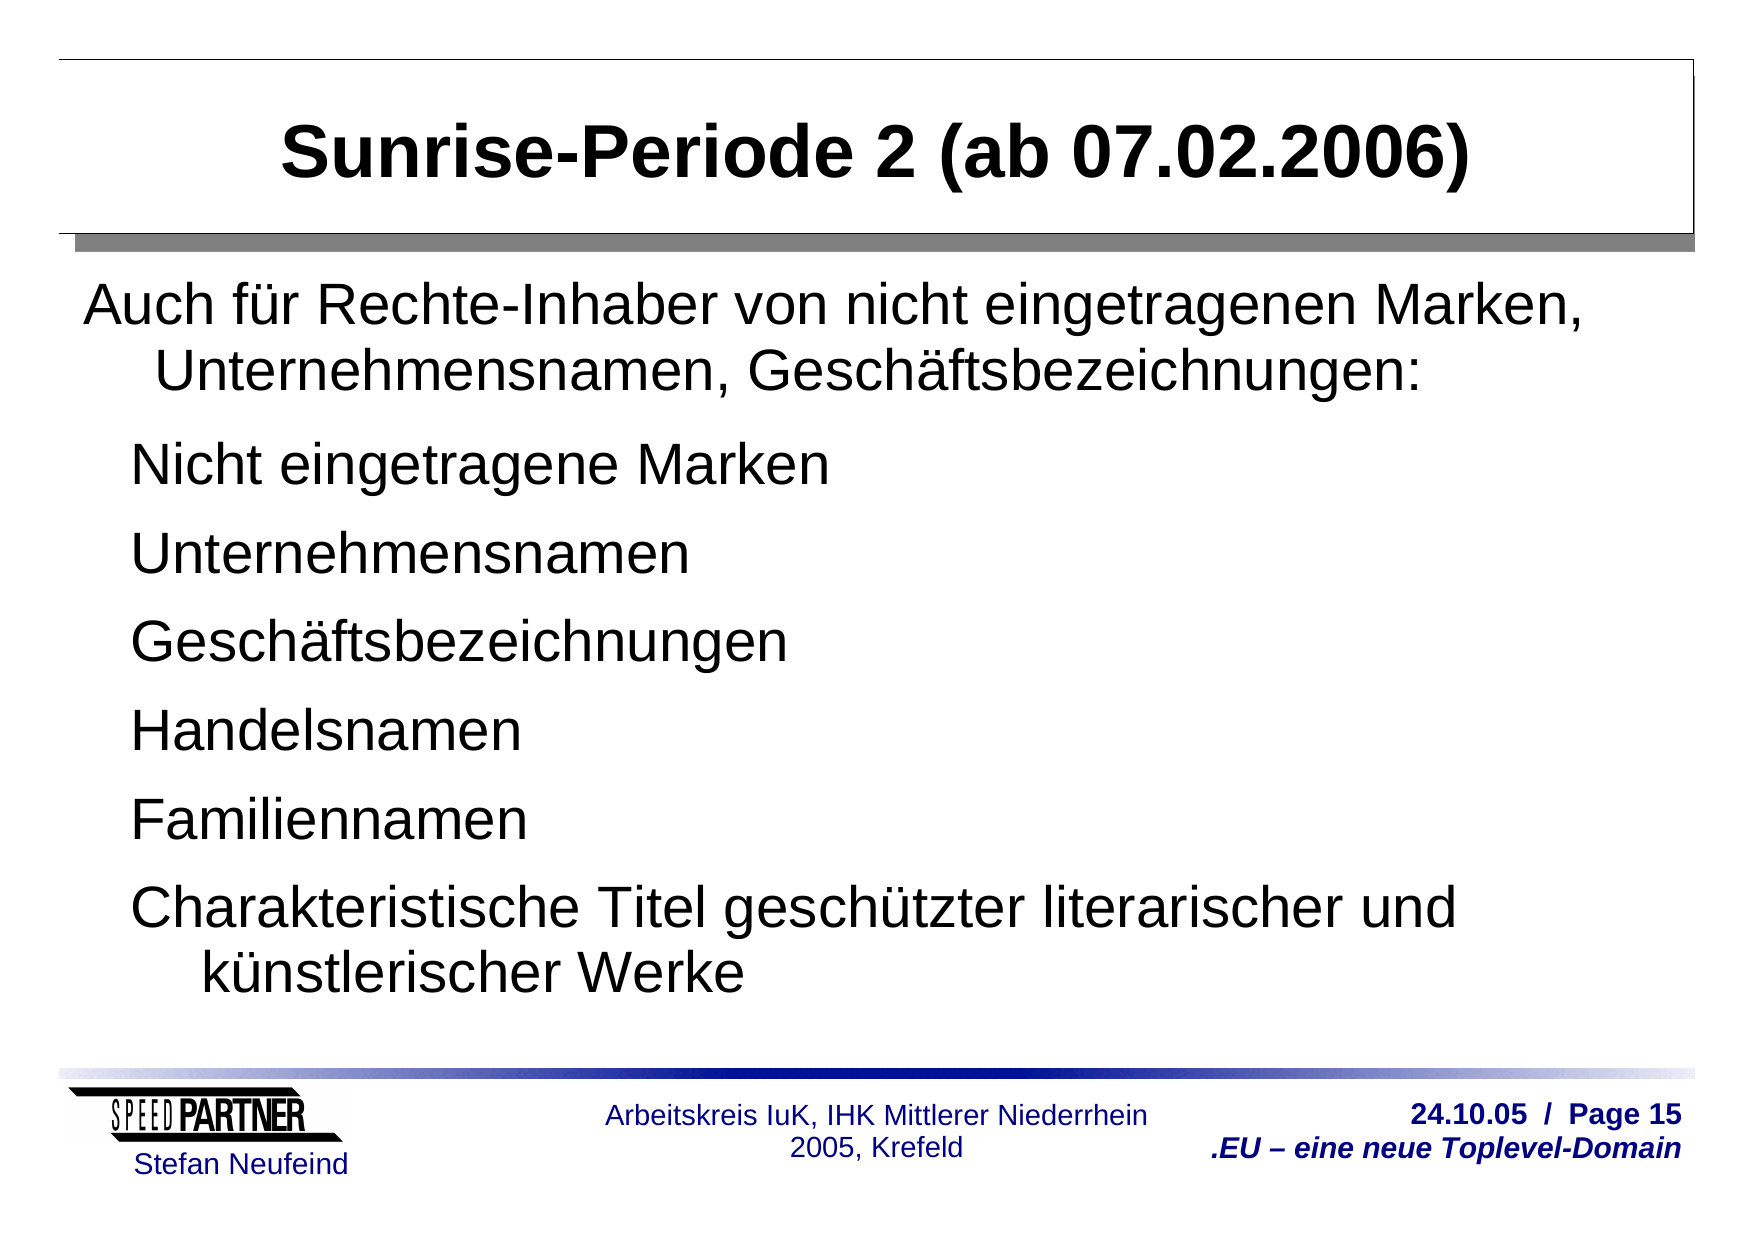

# Sunrise-Periode 2 (ab 07.02.2006)
Auch für Rechte-Inhaber von nicht eingetragenen Marken, Unternehmensnamen, Geschäftsbezeichnungen:
Nicht eingetragene Marken
Unternehmensnamen
Geschäftsbezeichnungen
Handelsnamen
Familiennamen
Charakteristische Titel geschützter literarischer und künstlerischer Werke